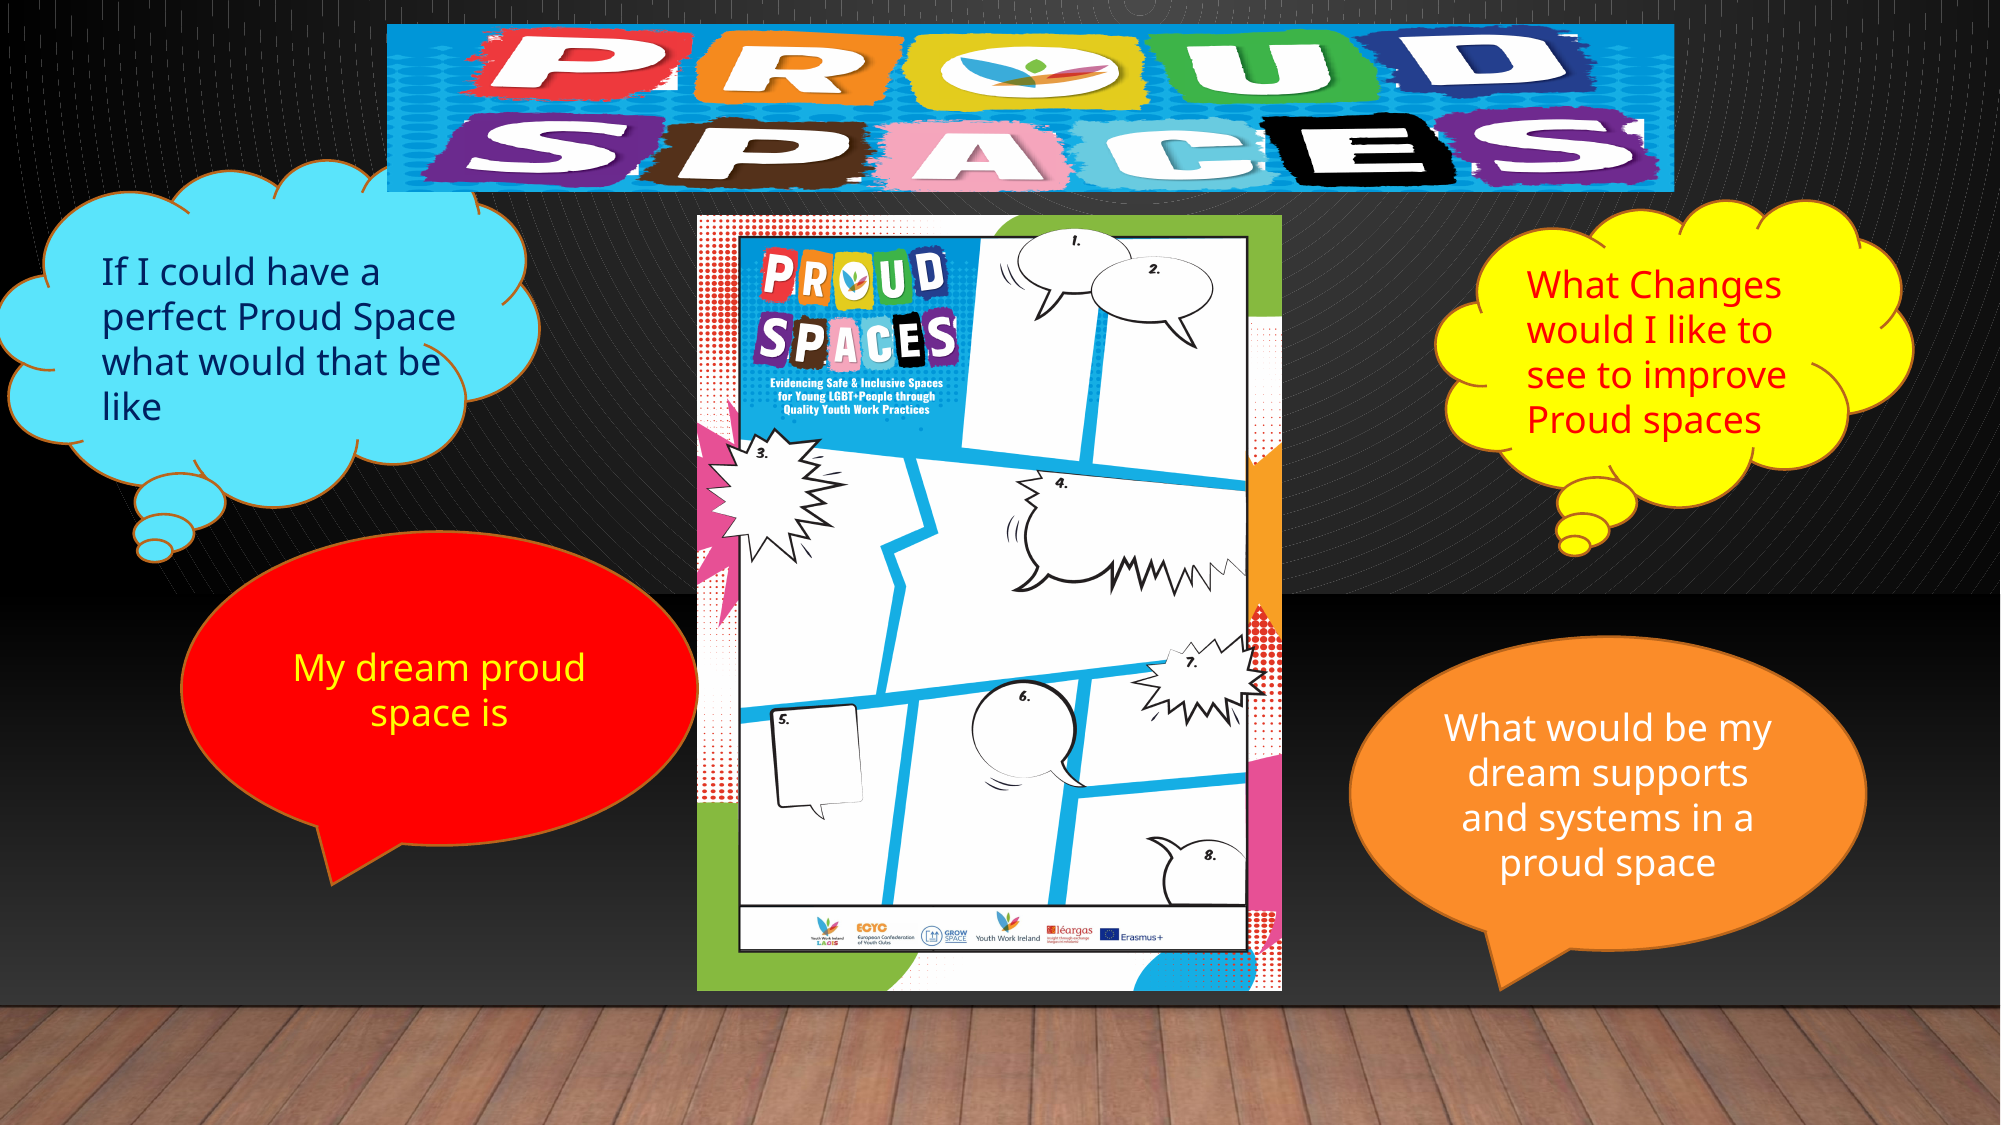

If I could have a perfect Proud Space what would that be like
What Changes would I like to see to improve Proud spaces
My dream proud space is
What would be my dream supports and systems in a proud space